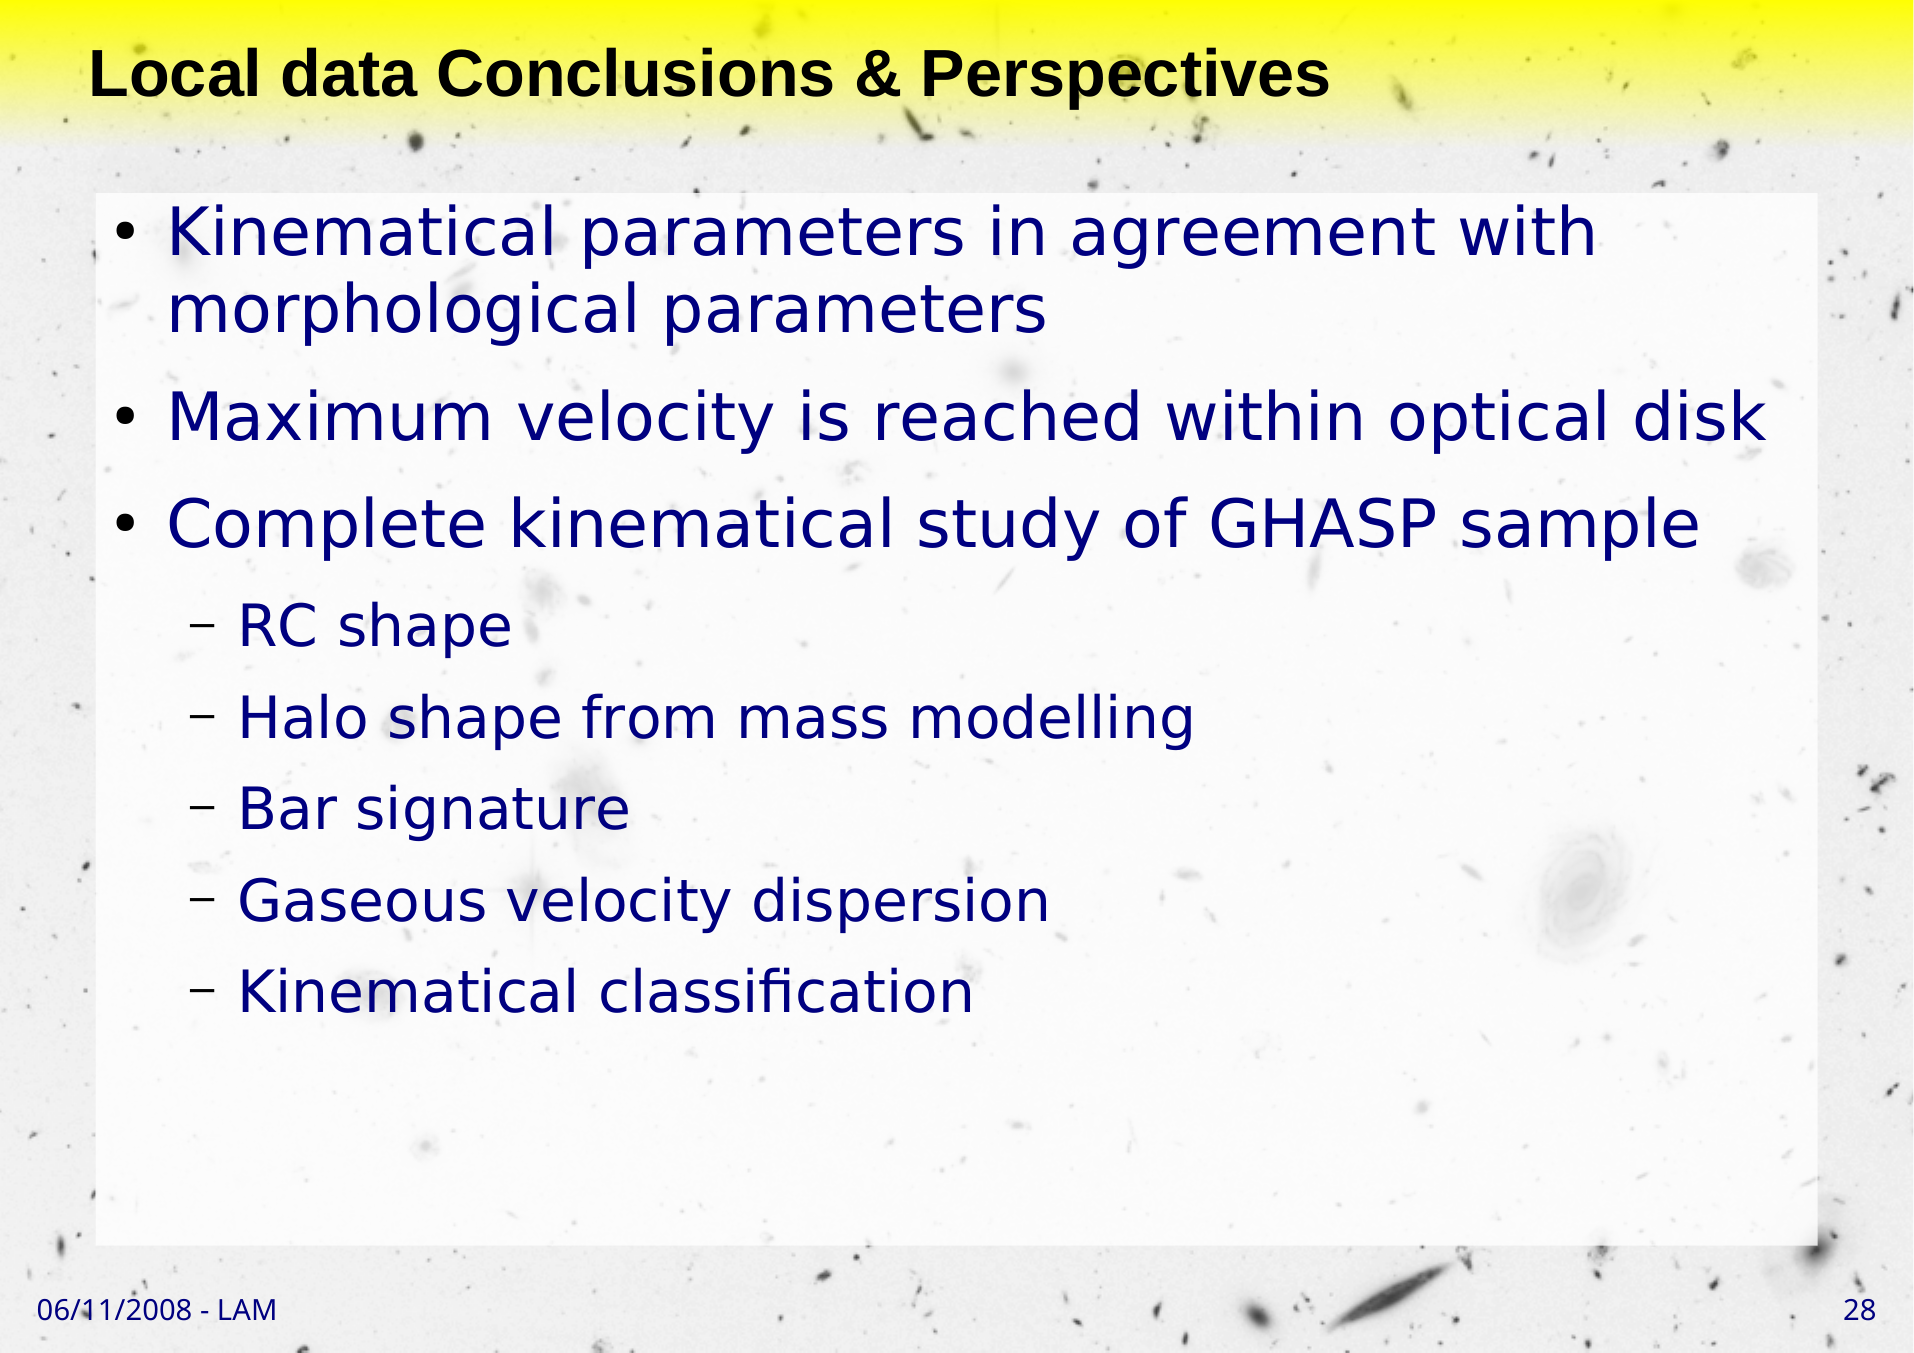

# Local data Conclusions & Perspectives
Kinematical parameters in agreement with morphological parameters
Maximum velocity is reached within optical disk
Complete kinematical study of GHASP sample
RC shape
Halo shape from mass modelling
Bar signature
Gaseous velocity dispersion
Kinematical classification
28
06/11/2008 - LAM